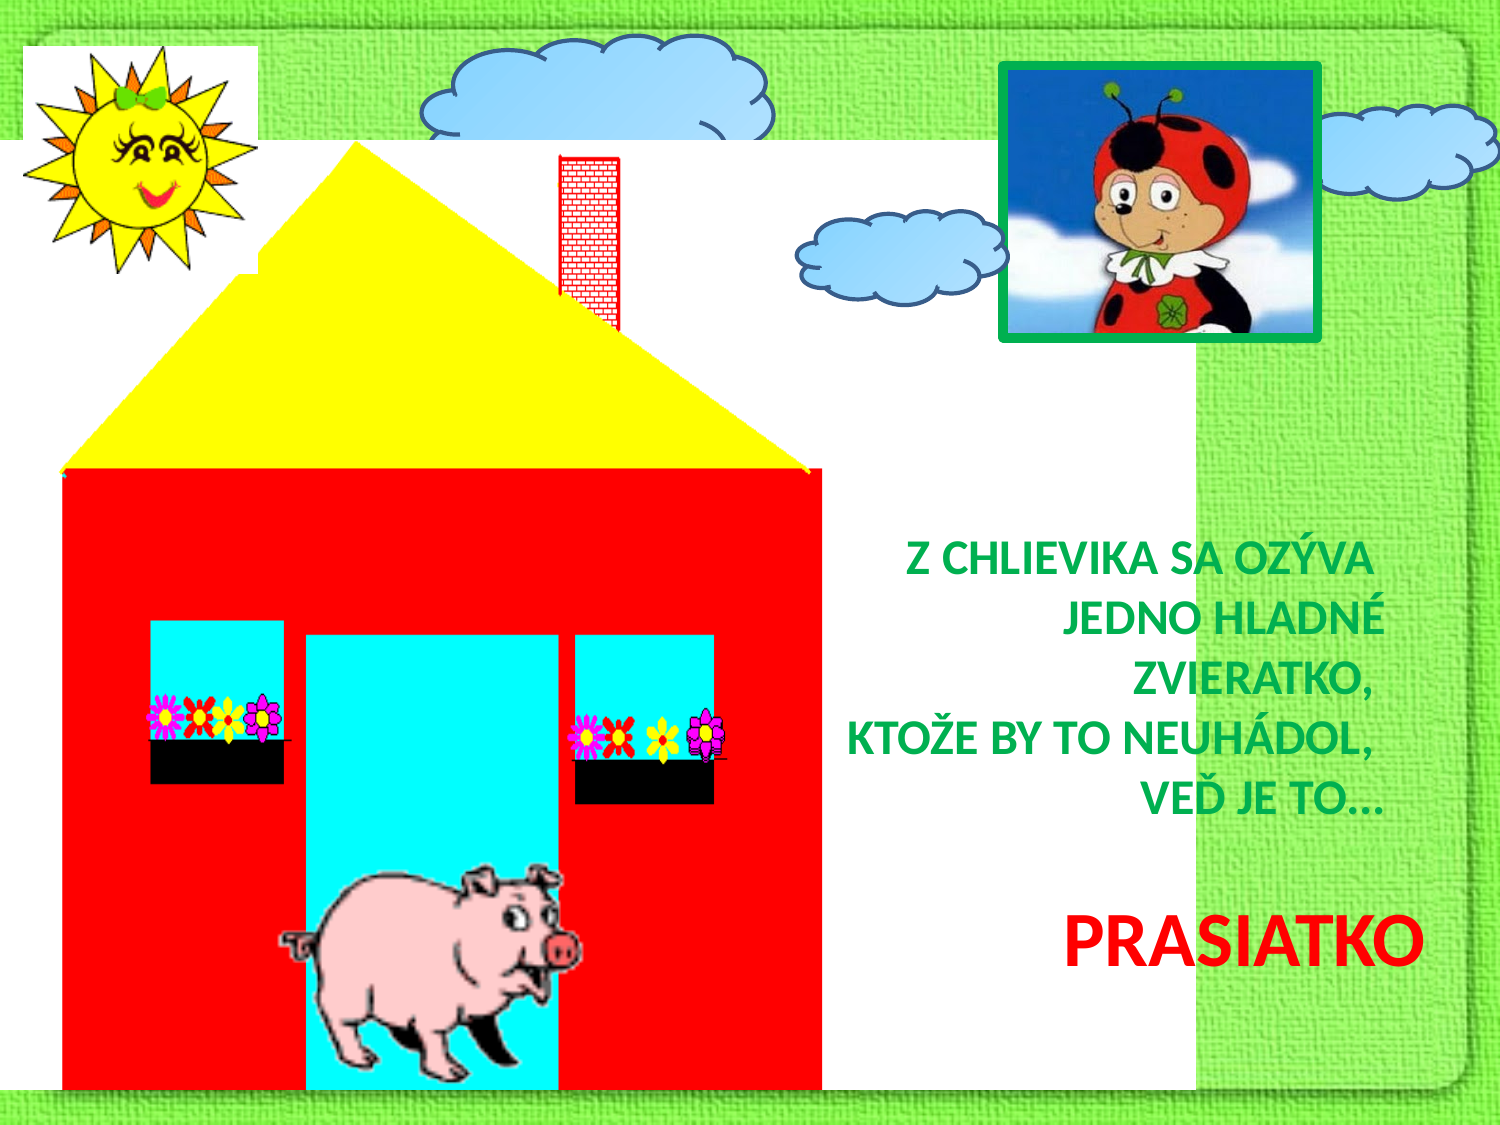

# Z CHLIEVIKA SA OZÝVA JEDNO HLADNÉ ZVIERATKO, KTOŽE BY TO NEUHÁDOL, VEĎ JE TO...
PRASIATKO